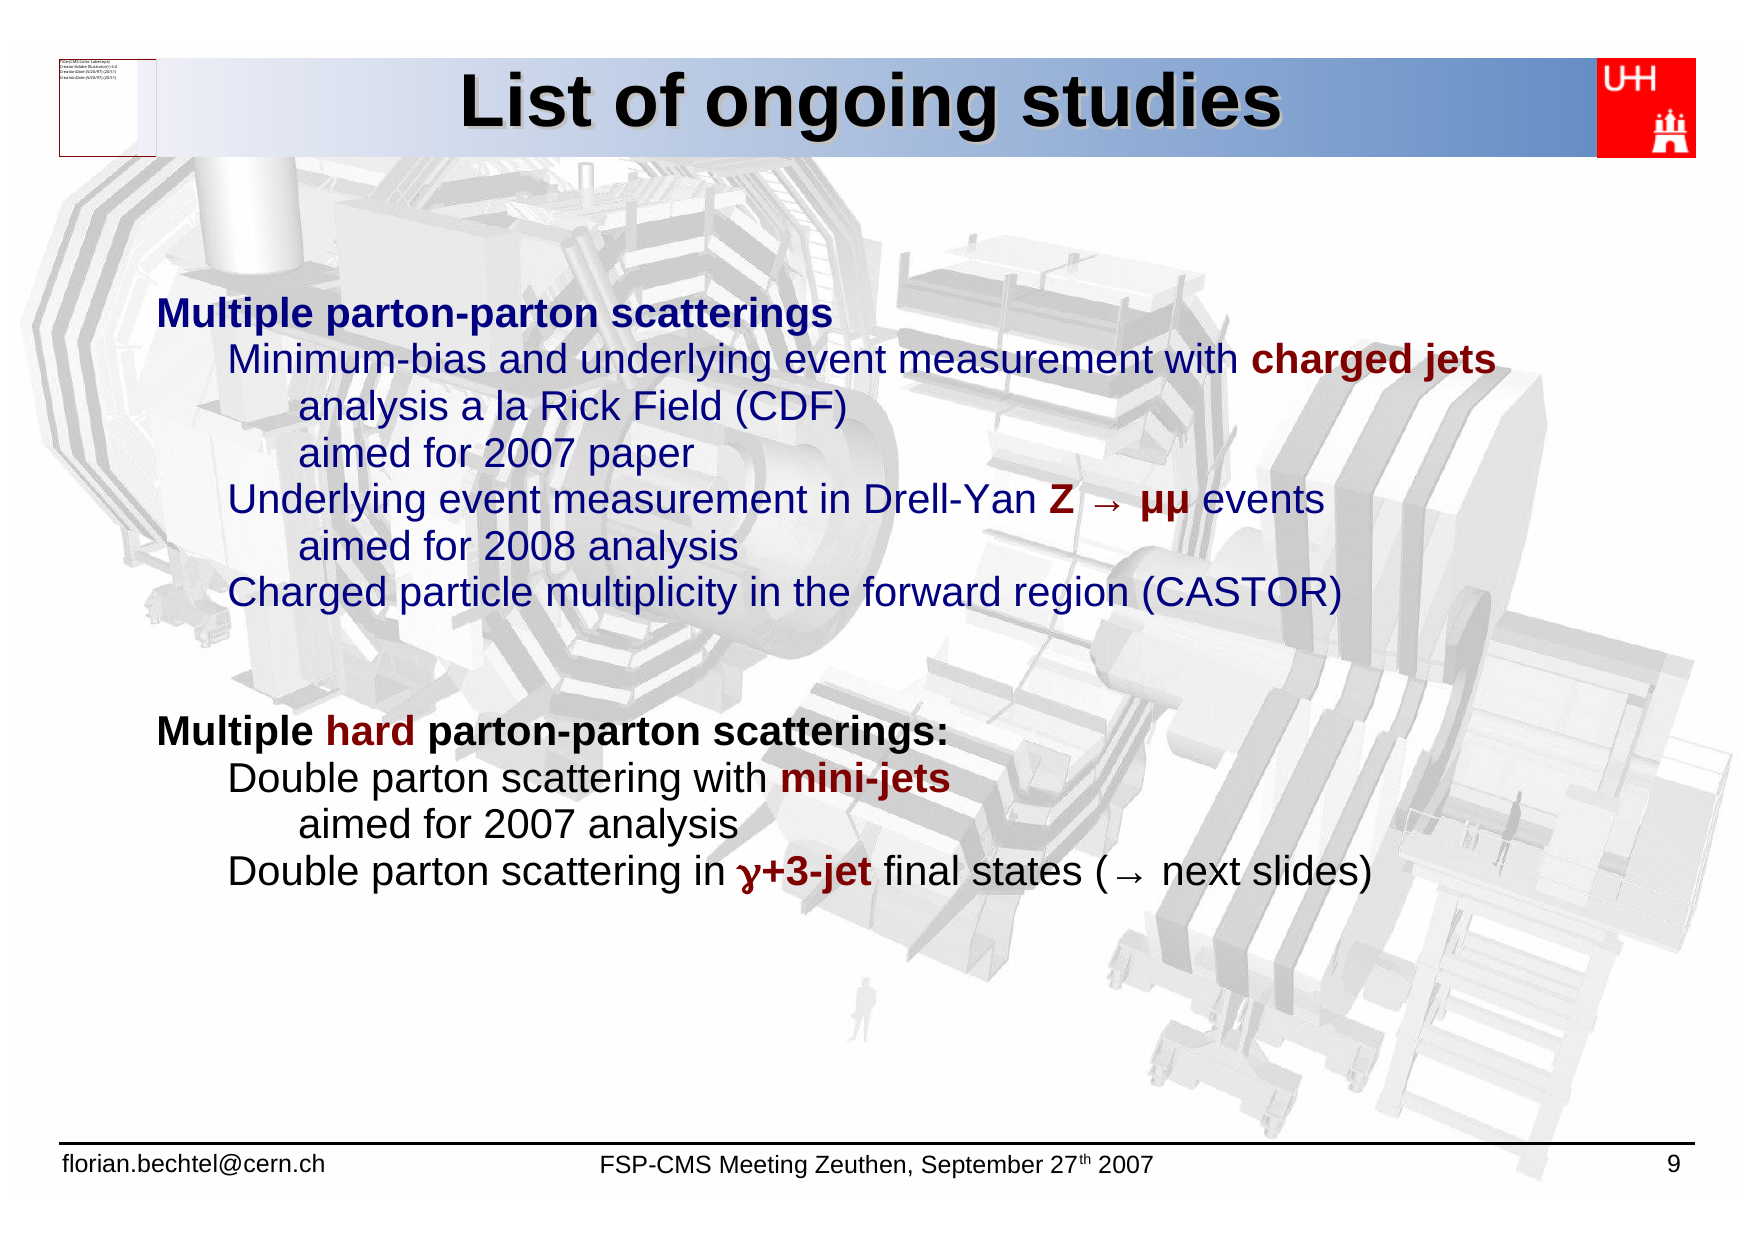

List of ongoing studies
Multiple parton-parton scatterings
Minimum-bias and underlying event measurement with charged jets
analysis a la Rick Field (CDF)
aimed for 2007 paper
Underlying event measurement in Drell-Yan Z → μμ events
aimed for 2008 analysis
Charged particle multiplicity in the forward region (CASTOR)
Multiple hard parton-parton scatterings:
Double parton scattering with mini-jets
aimed for 2007 analysis
Double parton scattering in +3-jet final states (→ next slides)
florian.bechtel@cern.ch
FSP-CMS Meeting Zeuthen, September 27th 2007